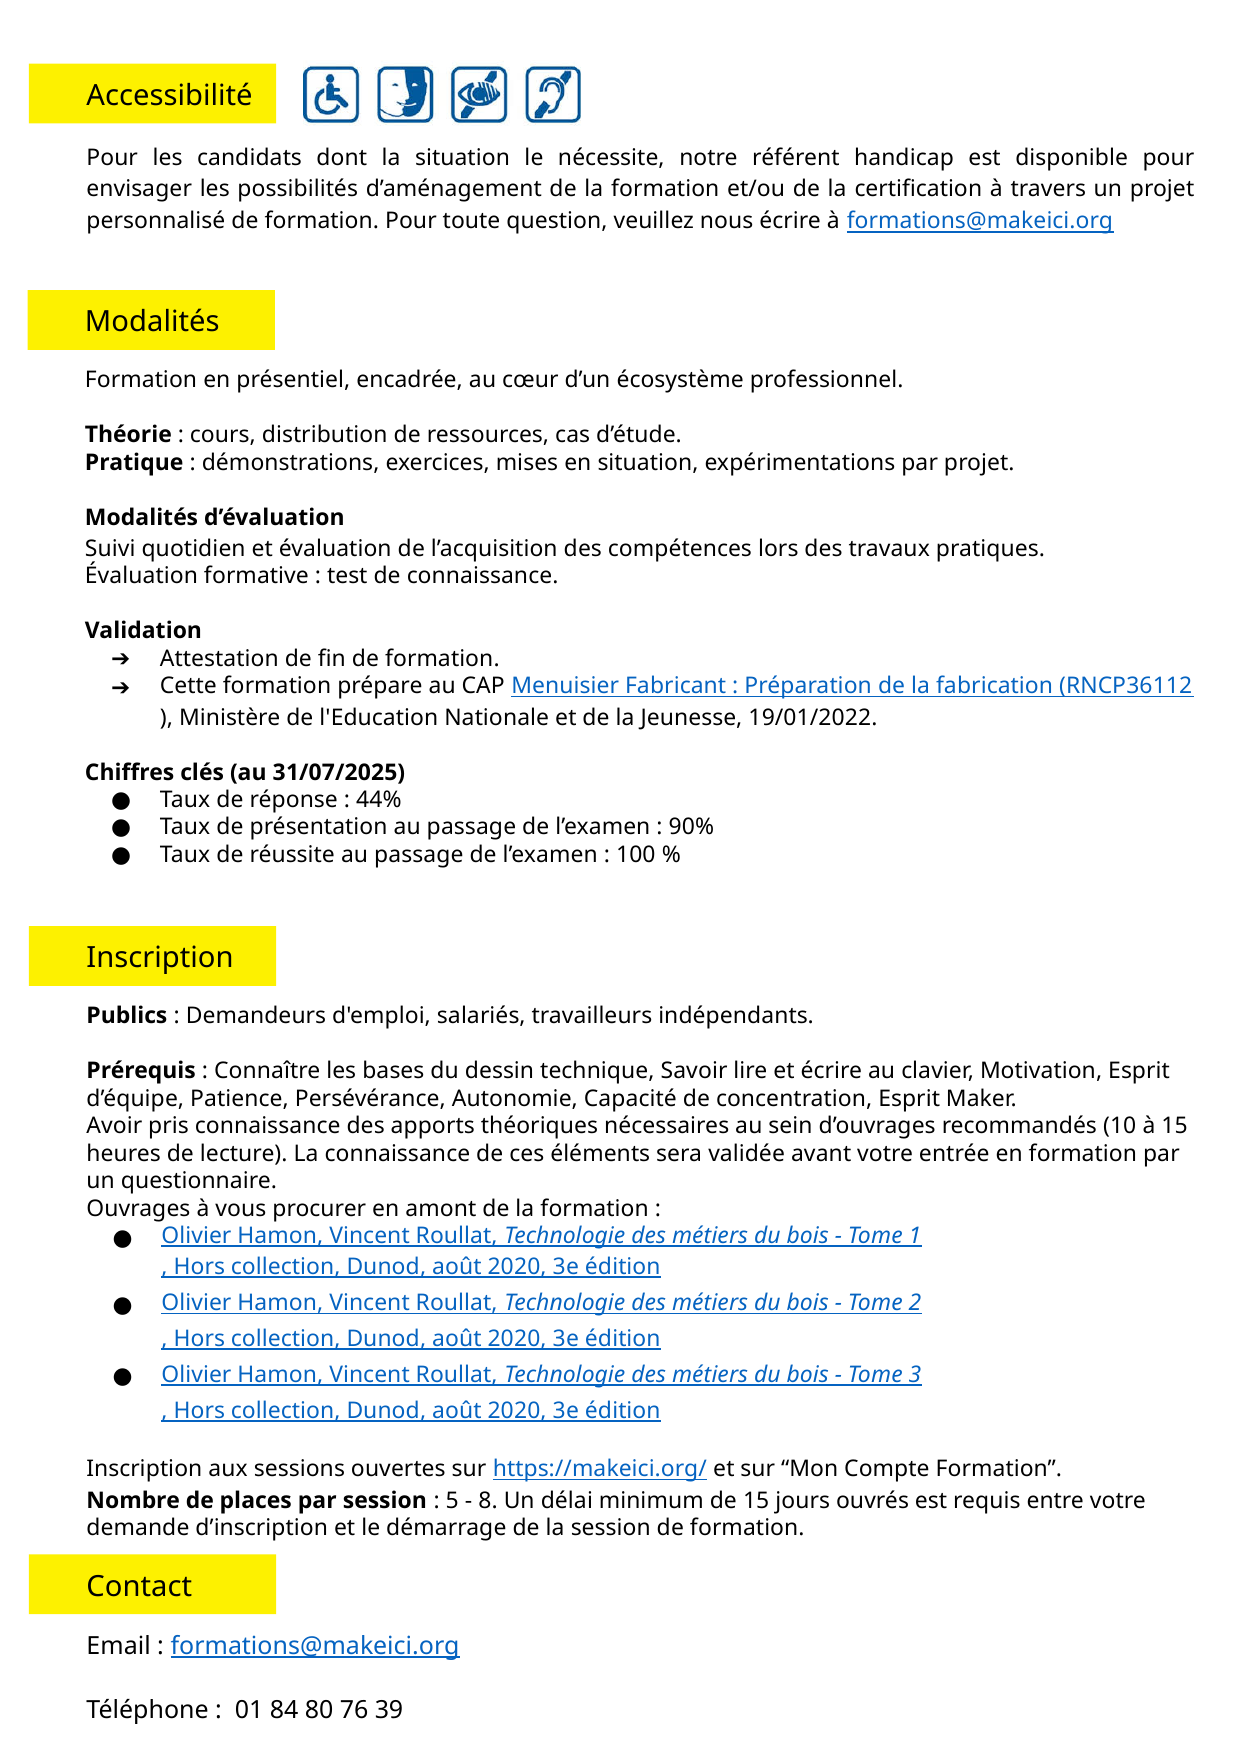

Accessibilité
Pour les candidats dont la situation le nécessite, notre référent handicap est disponible pour envisager les possibilités d’aménagement de la formation et/ou de la certification à travers un projet personnalisé de formation. Pour toute question, veuillez nous écrire à formations@makeici.org
Modalités
Formation en présentiel, encadrée, au cœur d’un écosystème professionnel.
Théorie : cours, distribution de ressources, cas d’étude.
Pratique : démonstrations, exercices, mises en situation, expérimentations par projet.
Modalités d’évaluation
Suivi quotidien et évaluation de l’acquisition des compétences lors des travaux pratiques.
Évaluation formative : test de connaissance.
Validation
Attestation de fin de formation.
Cette formation prépare au CAP Menuisier Fabricant : Préparation de la fabrication (RNCP36112), Ministère de l'Education Nationale et de la Jeunesse, 19/01/2022.
Chiffres clés (au 31/07/2025)
Taux de réponse : 44%
Taux de présentation au passage de l’examen : 90%
Taux de réussite au passage de l’examen : 100 %
Inscription
Publics : Demandeurs d'emploi, salariés, travailleurs indépendants.
Prérequis : Connaître les bases du dessin technique, Savoir lire et écrire au clavier, Motivation, Esprit d’équipe, Patience, Persévérance, Autonomie, Capacité de concentration, Esprit Maker.
Avoir pris connaissance des apports théoriques nécessaires au sein d’ouvrages recommandés (10 à 15 heures de lecture). La connaissance de ces éléments sera validée avant votre entrée en formation par un questionnaire.
Ouvrages à vous procurer en amont de la formation :
Olivier Hamon, Vincent Roullat, Technologie des métiers du bois - Tome 1, Hors collection, Dunod, août 2020, 3e édition
Olivier Hamon, Vincent Roullat, Technologie des métiers du bois - Tome 2, Hors collection, Dunod, août 2020, 3e édition
Olivier Hamon, Vincent Roullat, Technologie des métiers du bois - Tome 3, Hors collection, Dunod, août 2020, 3e édition
Inscription aux sessions ouvertes sur https://makeici.org/ et sur “Mon Compte Formation”.
Nombre de places par session : 5 - 8. Un délai minimum de 15 jours ouvrés est requis entre votre demande d’inscription et le démarrage de la session de formation.
Contact
Email : formations@makeici.org
Téléphone : 01 84 80 76 39